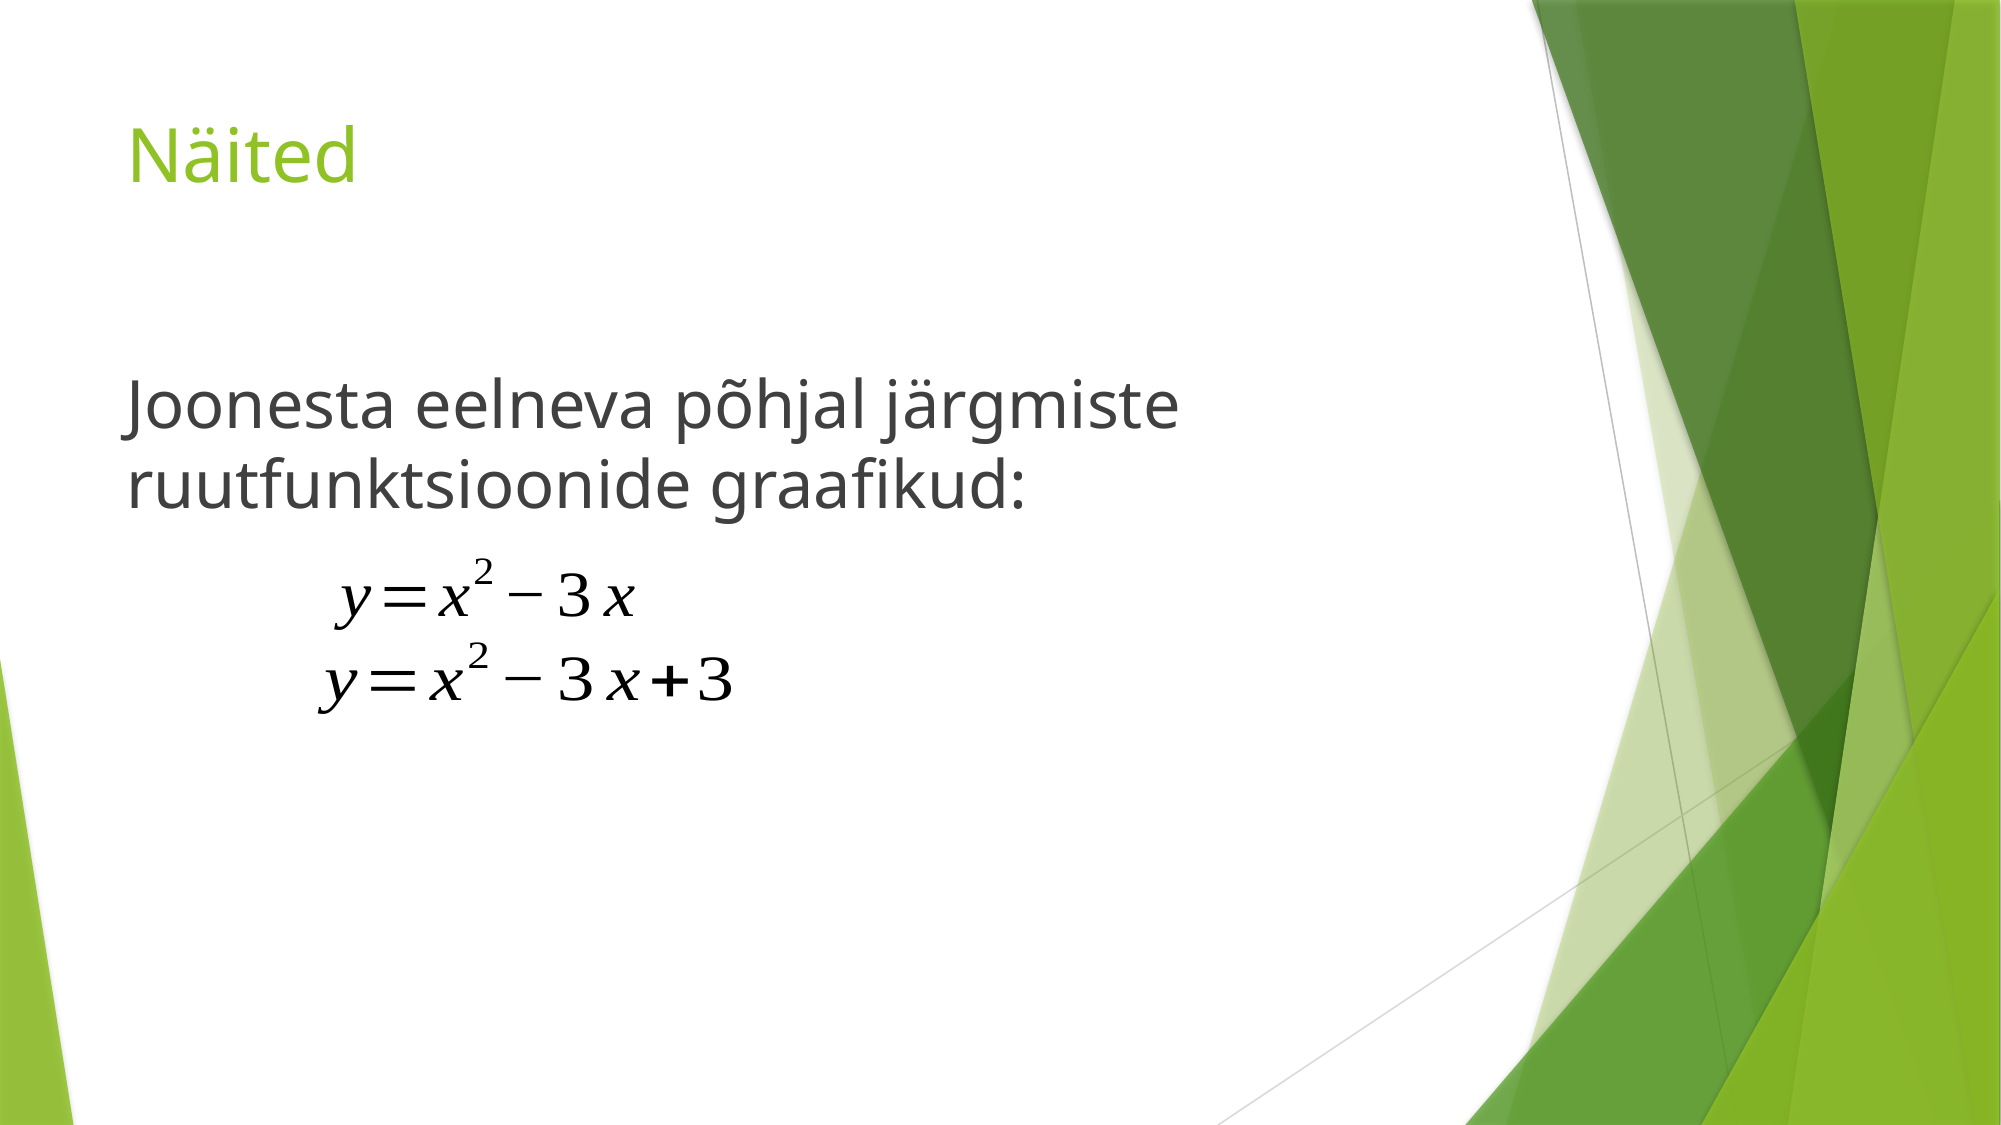

# Näited
Joonesta eelneva põhjal järgmiste ruutfunktsioonide graafikud: